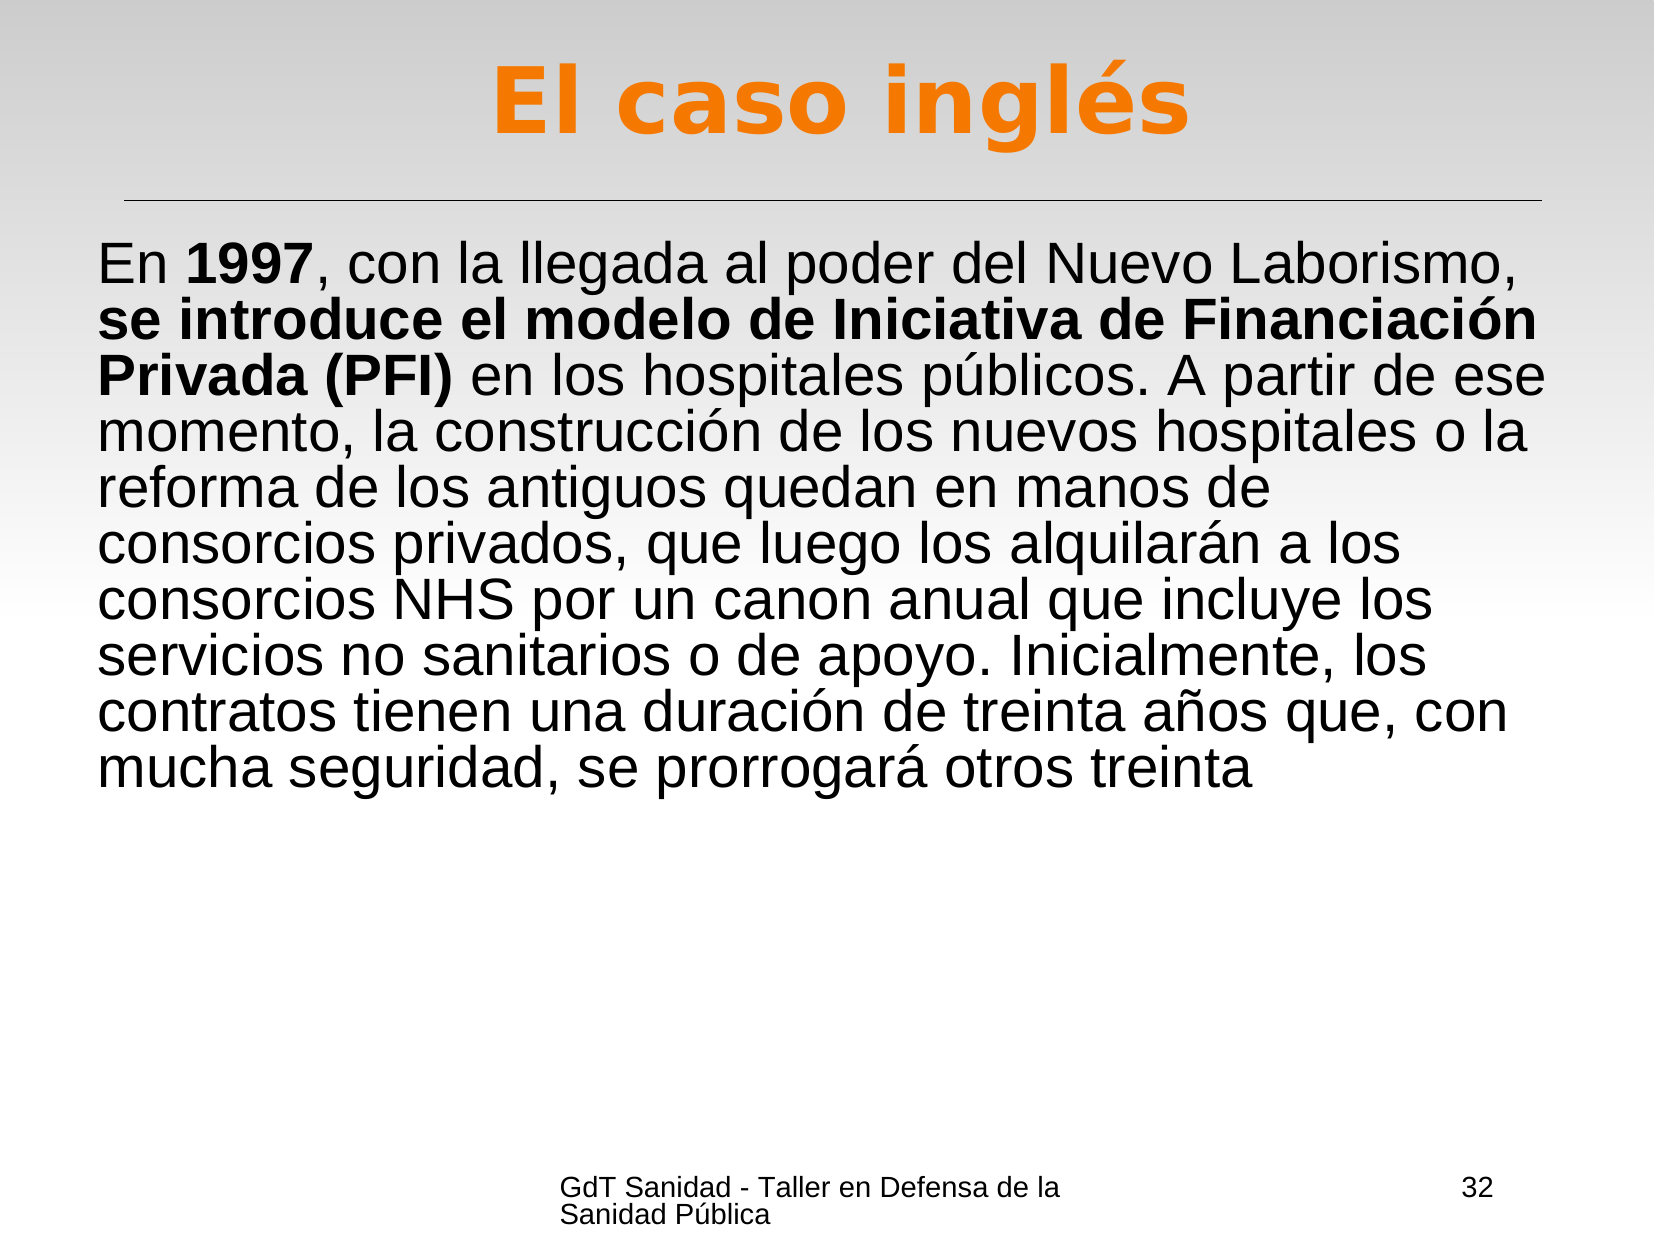

# El caso inglés
En 1997, con la llegada al poder del Nuevo Laborismo, se introduce el modelo de Iniciativa de Financiación Privada (PFI) en los hospitales públicos. A partir de ese momento, la construcción de los nuevos hospitales o la reforma de los antiguos quedan en manos de consorcios privados, que luego los alquilarán a los consorcios NHS por un canon anual que incluye los servicios no sanitarios o de apoyo. Inicialmente, los contratos tienen una duración de treinta años que, con mucha seguridad, se prorrogará otros treinta
GdT Sanidad - Taller en Defensa de la Sanidad Pública
32